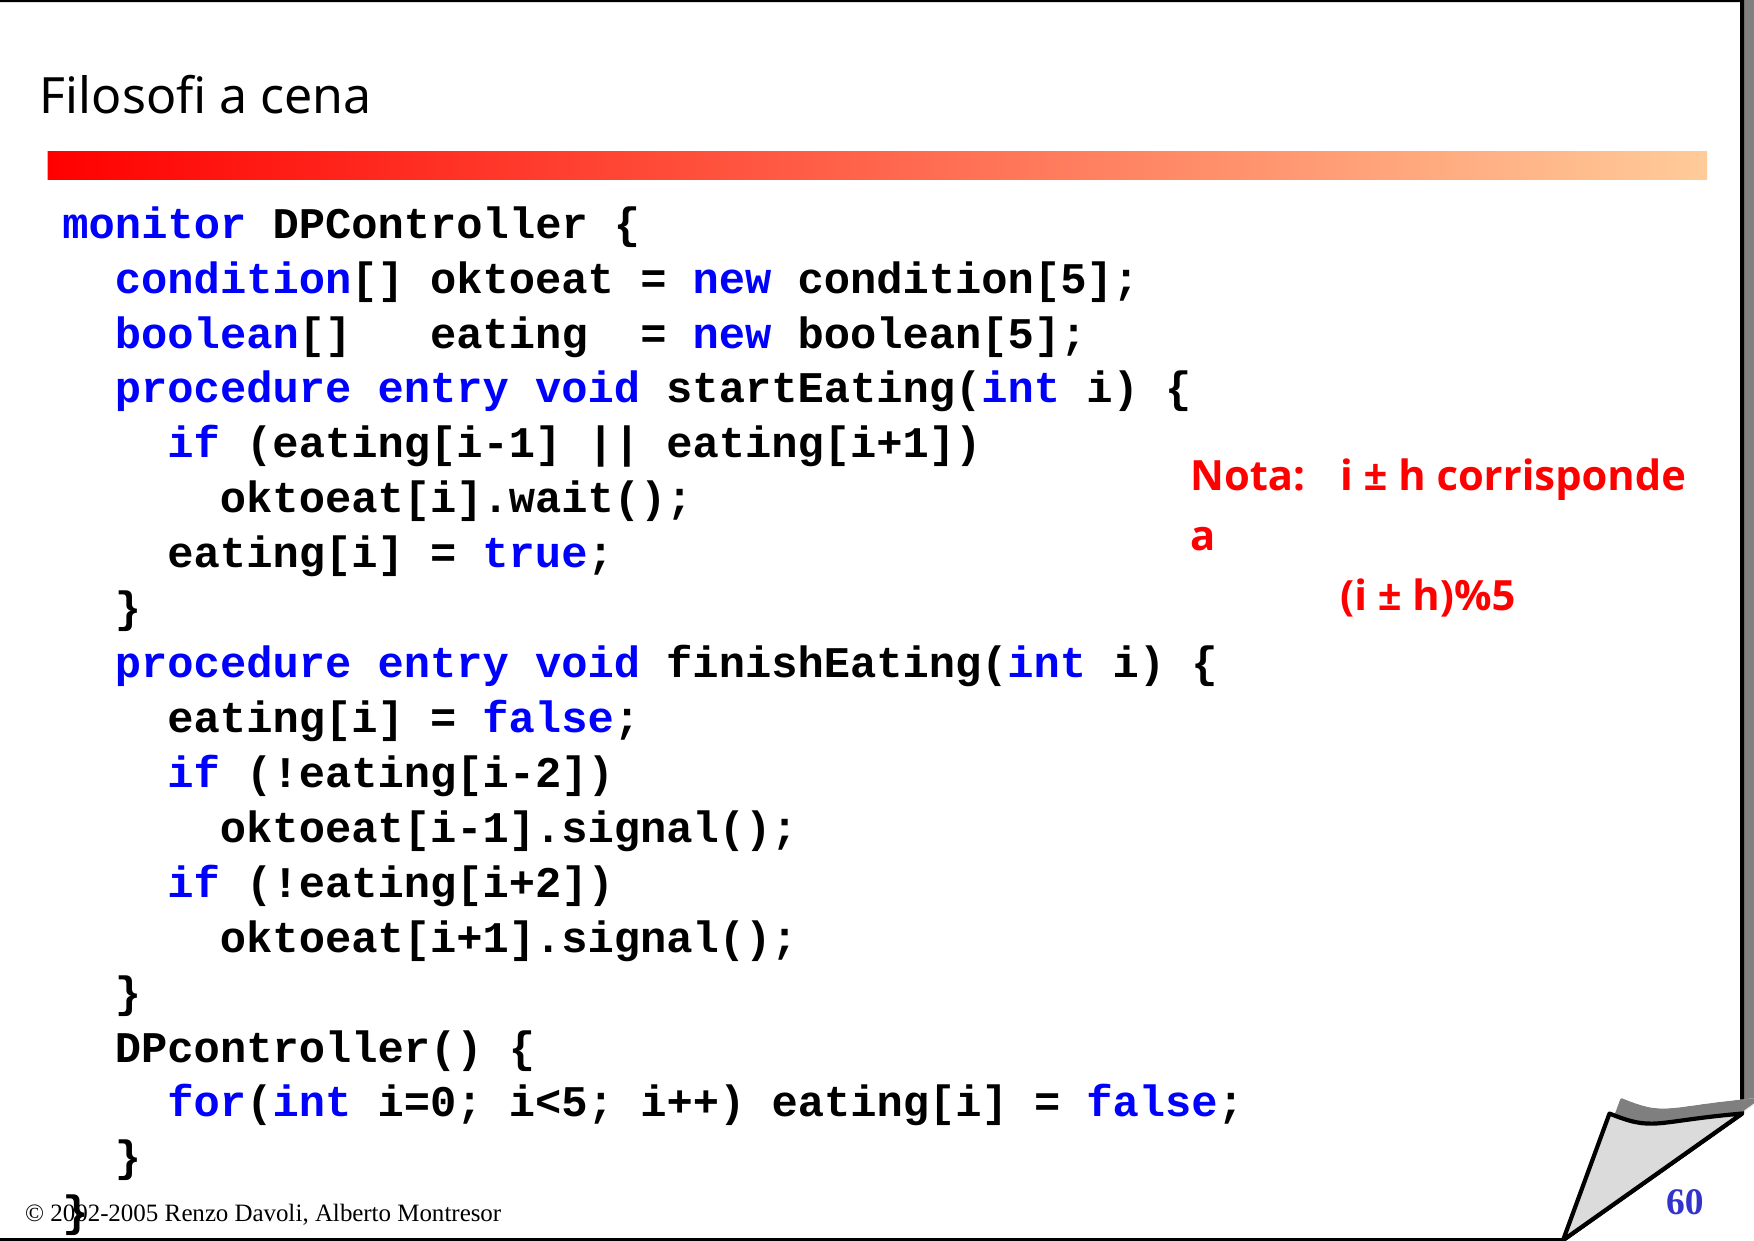

# Filosofi a cena
monitor DPController {
 condition[] oktoeat = new condition[5];
 boolean[] eating = new boolean[5];
 procedure entry void startEating(int i) {
 if (eating[i-1] || eating[i+1])
 oktoeat[i].wait();
 eating[i] = true;
 }
 procedure entry void finishEating(int i) {
 eating[i] = false;
 if (!eating[i-2])
 oktoeat[i-1].signal();
 if (!eating[i+2])
 oktoeat[i+1].signal();
 }
 DPcontroller() {
 for(int i=0; i<5; i++) eating[i] = false;
 }
}
Nota: 	i ± h corrisponde a
	(i ± h)%5